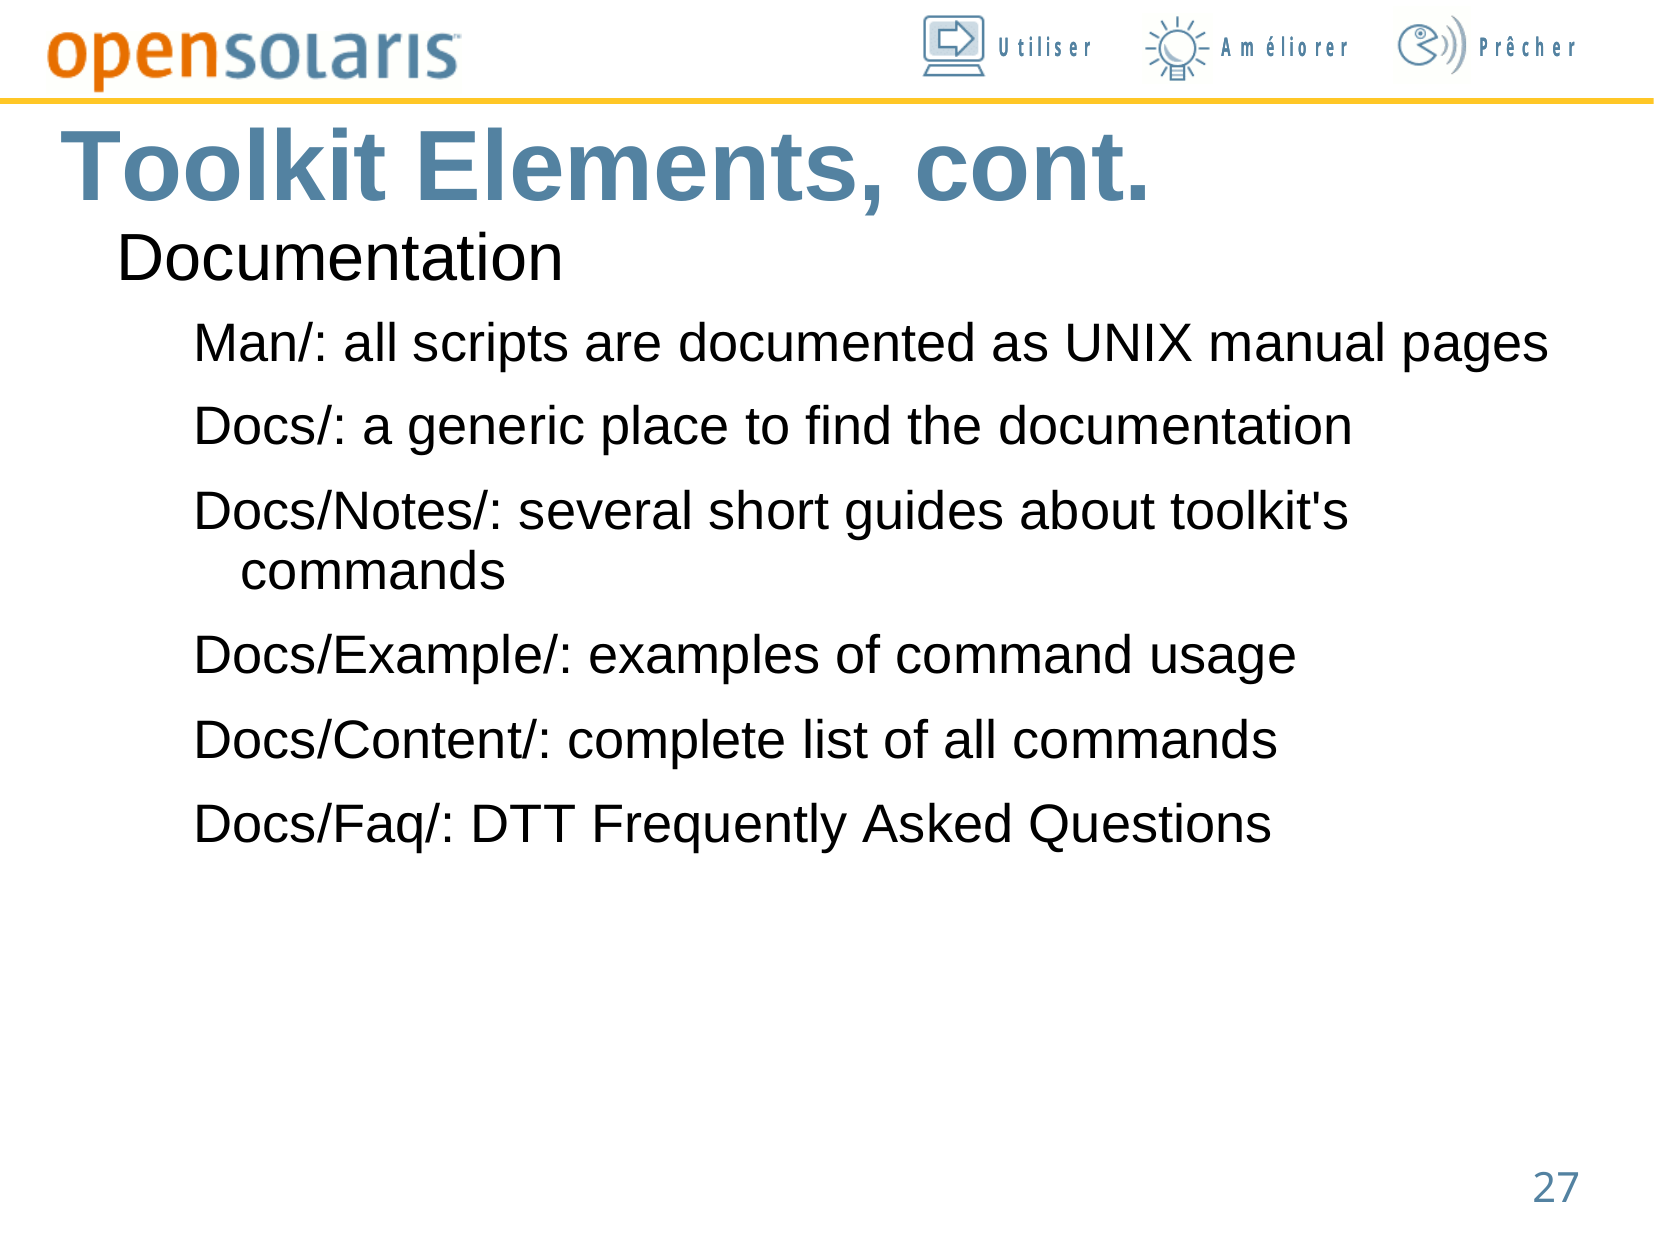

# Toolkit Elements, cont.
Documentation
Man/: all scripts are documented as UNIX manual pages
Docs/: a generic place to find the documentation
Docs/Notes/: several short guides about toolkit's commands
Docs/Example/: examples of command usage
Docs/Content/: complete list of all commands
Docs/Faq/: DTT Frequently Asked Questions